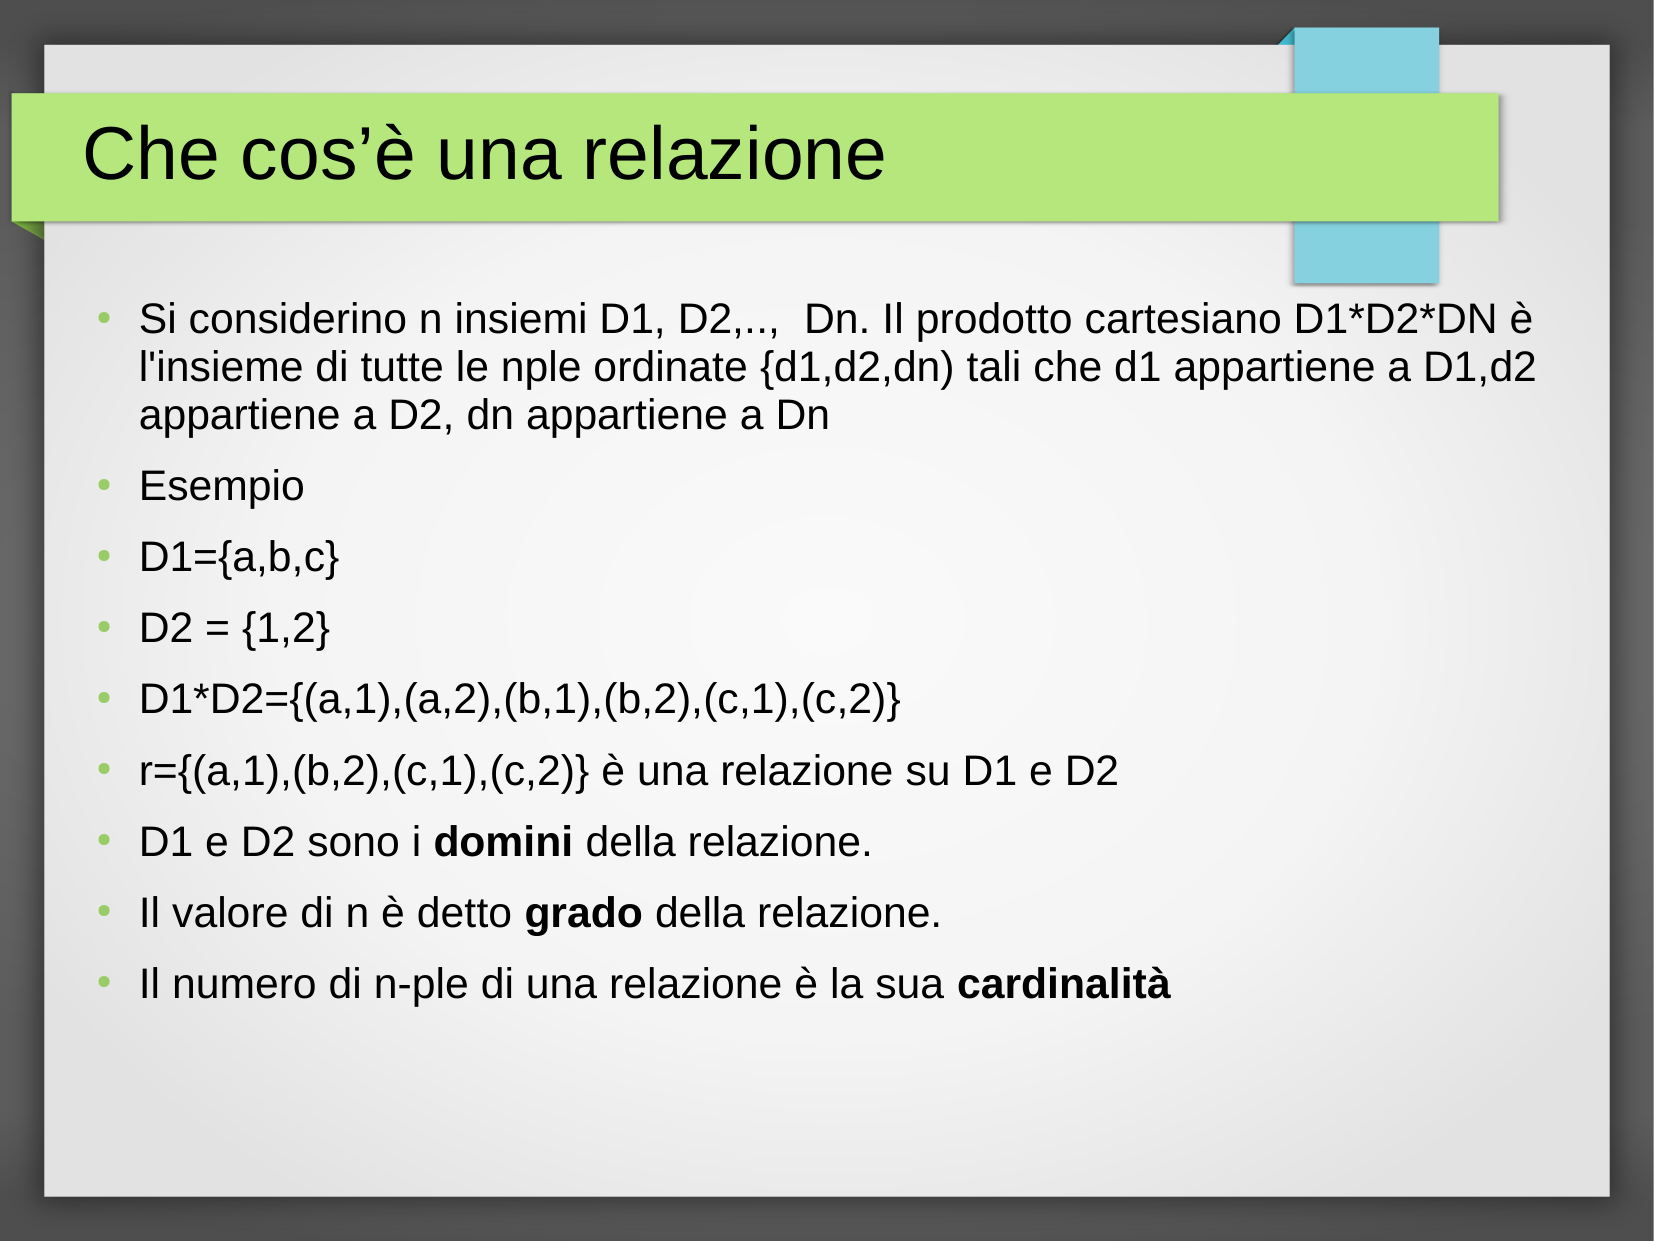

# Che cos’è una relazione
Si considerino n insiemi D1, D2,.., Dn. Il prodotto cartesiano D1*D2*DN è l'insieme di tutte le nple ordinate {d1,d2,dn) tali che d1 appartiene a D1,d2 appartiene a D2, dn appartiene a Dn
Esempio
D1={a,b,c}
D2 = {1,2}
D1*D2={(a,1),(a,2),(b,1),(b,2),(c,1),(c,2)}
r={(a,1),(b,2),(c,1),(c,2)} è una relazione su D1 e D2
D1 e D2 sono i domini della relazione.
Il valore di n è detto grado della relazione.
Il numero di n-ple di una relazione è la sua cardinalità